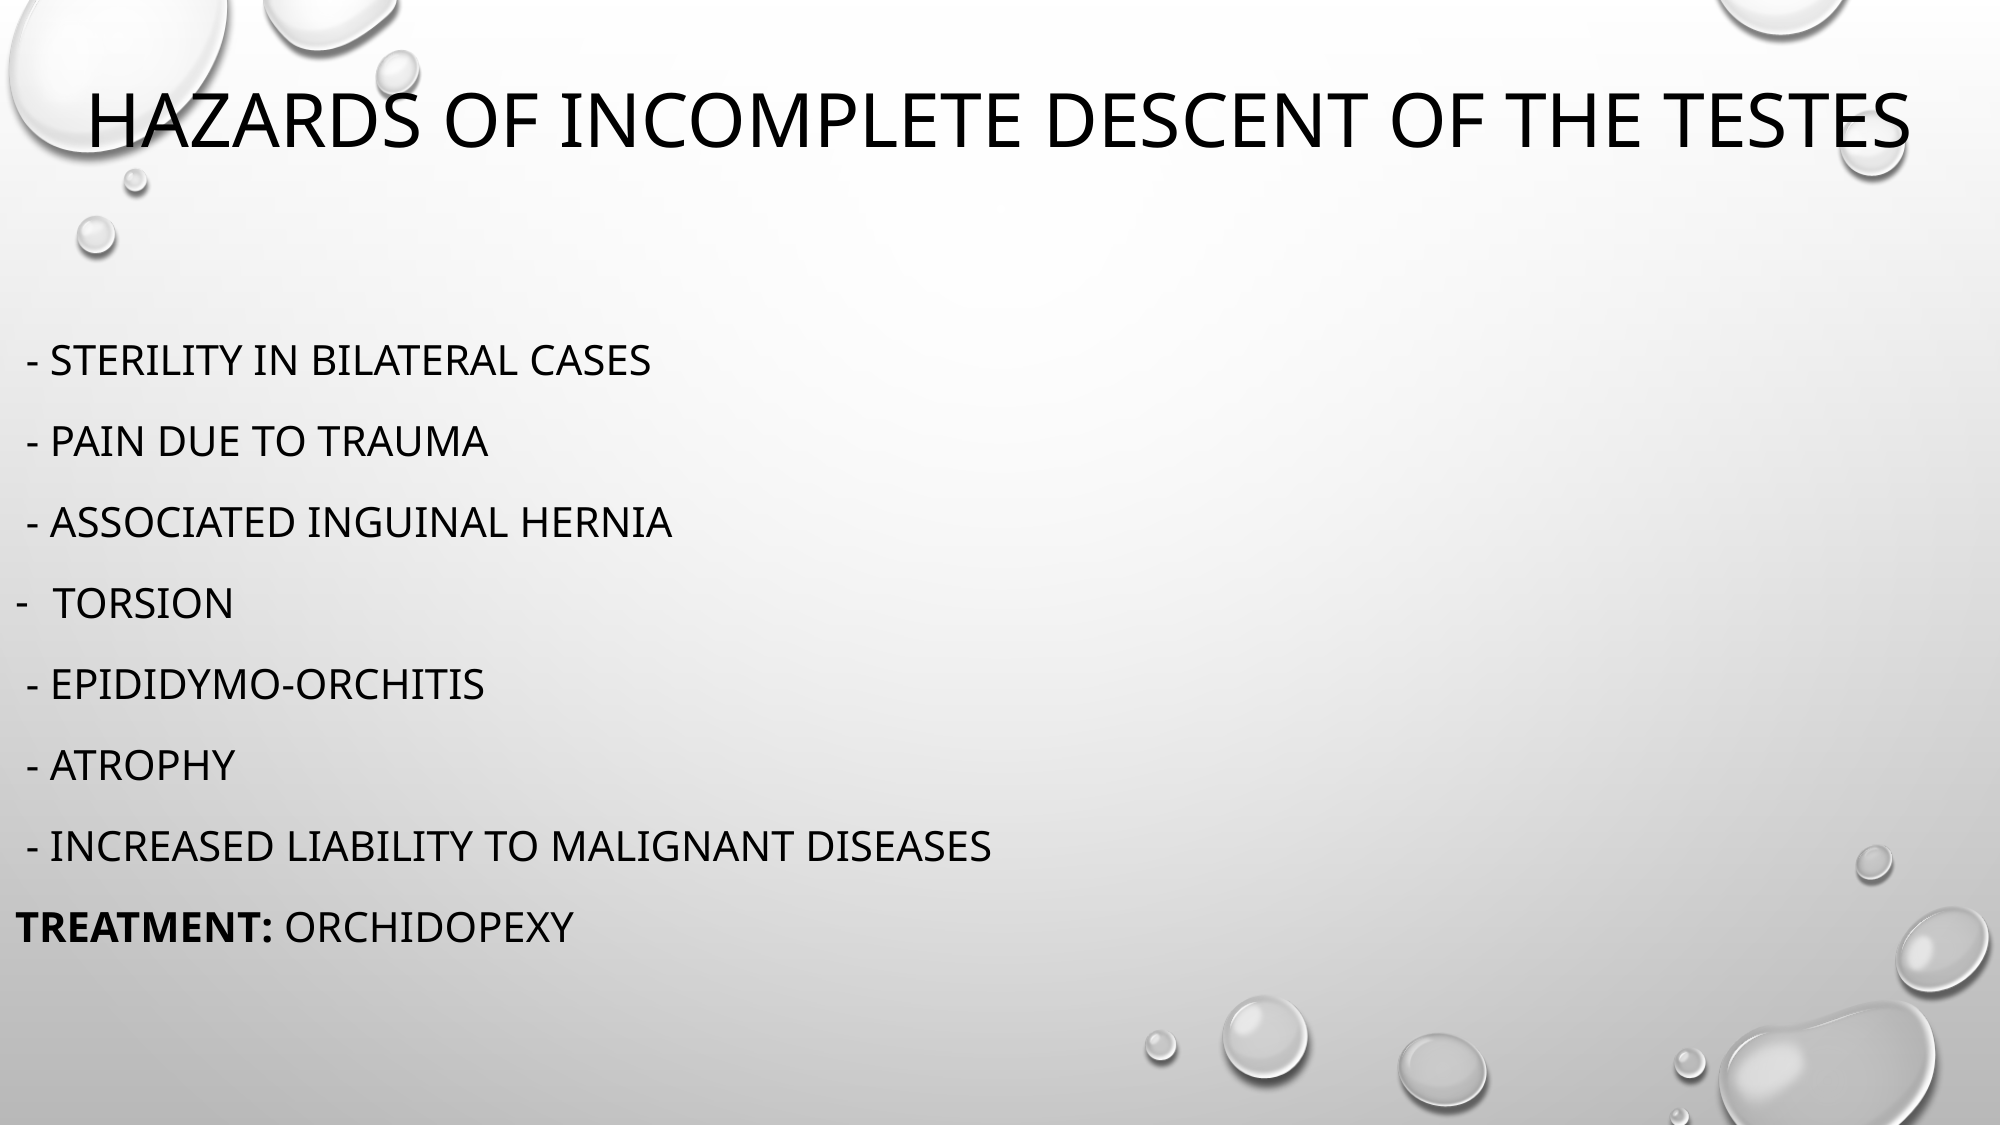

# Hazards OF incomplete descent of the testes
 - Sterility in bilateral cases
 - Pain due to trauma
 - Associated inguinal hernia
Torsion
 - Epididymo-orchitis
 - Atrophy
 - Increased liability to malignant diseases
Treatment: Orchidopexy